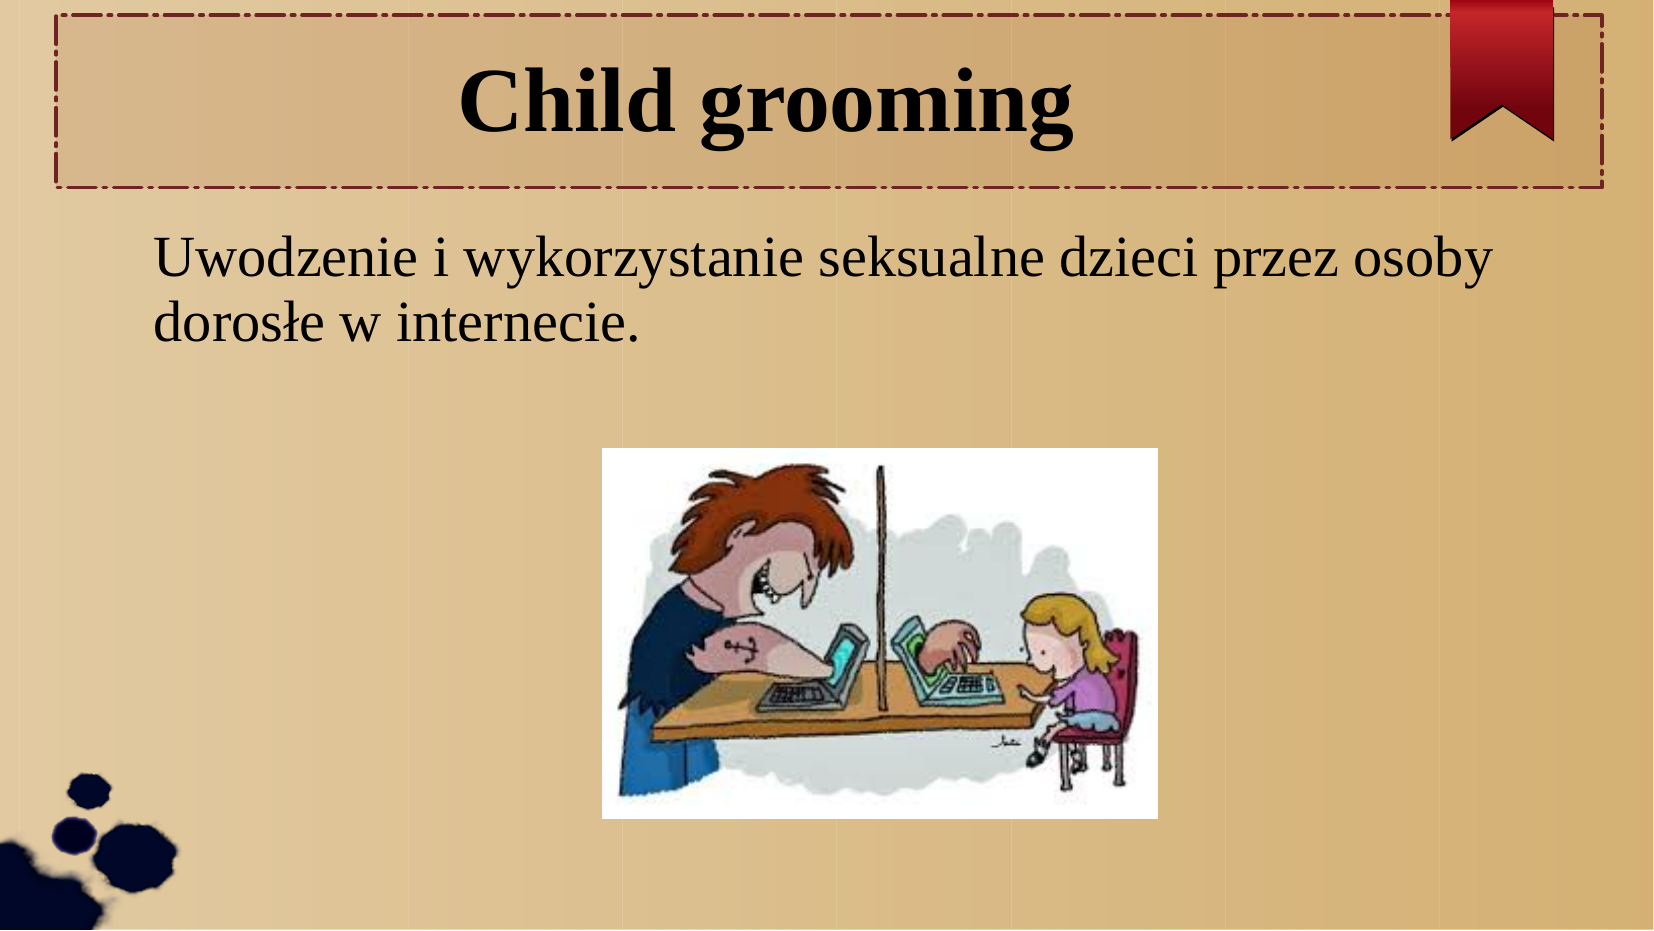

# Child grooming
Uw
Uwodzenie i wykorzystanie seksualne dzieci przez osoby dorosłe w internecie.